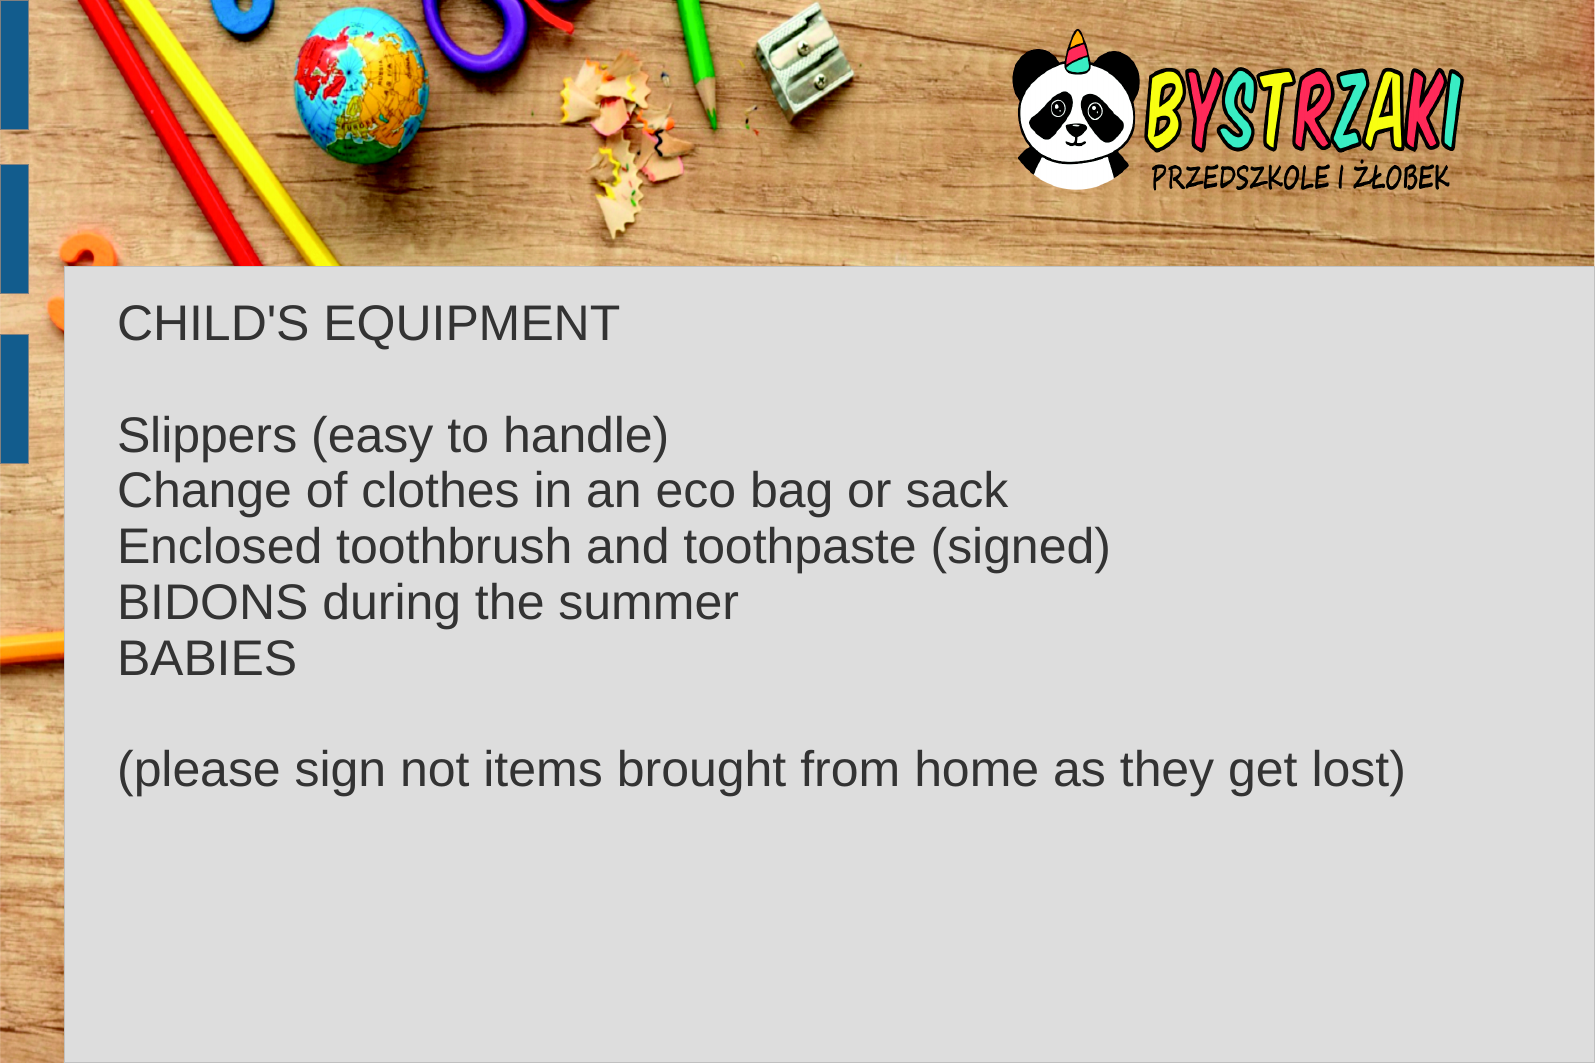

#
CHILD'S EQUIPMENT
Slippers (easy to handle)
Change of clothes in an eco bag or sack
Enclosed toothbrush and toothpaste (signed)
BIDONS during the summer
BABIES
(please sign not items brought from home as they get lost)